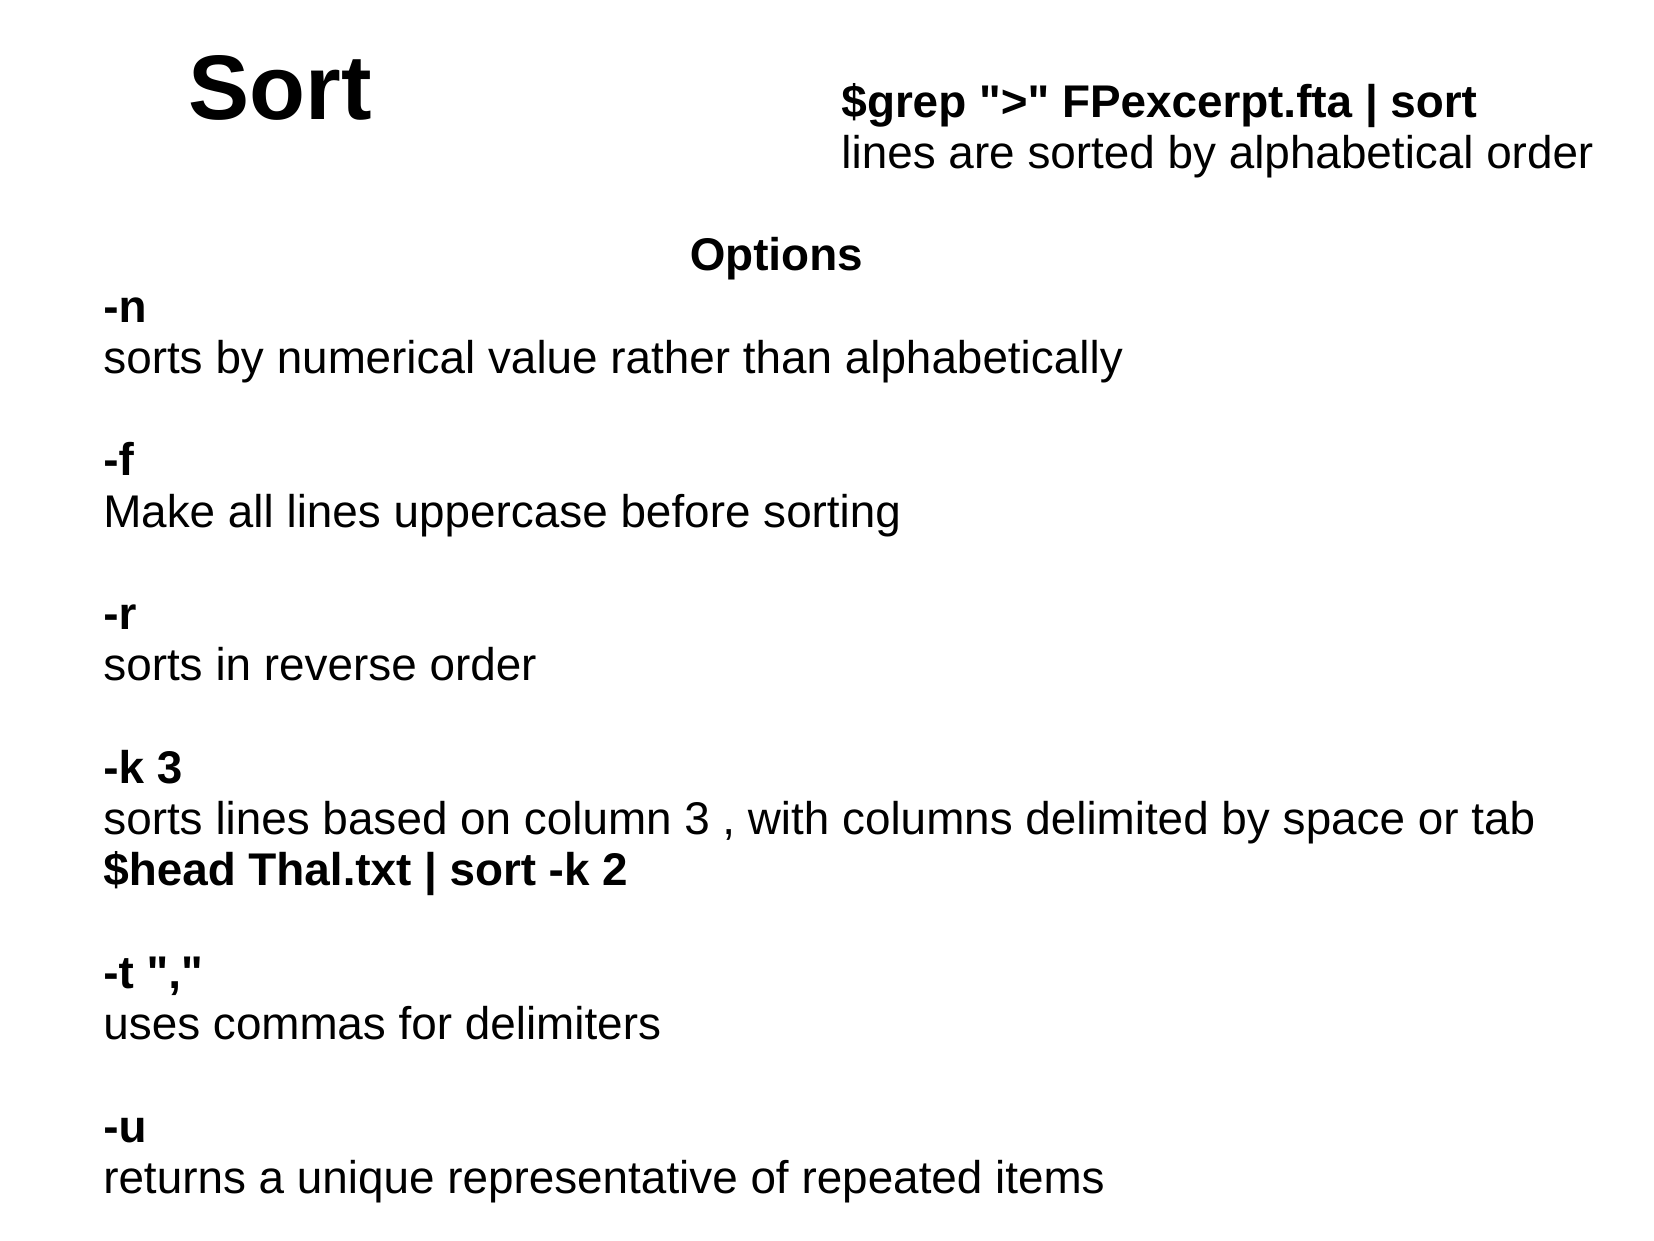

Sort
										$grep ">" FPexcerpt.fta | sort
										lines are sorted by alphabetical order
 Options
-n
sorts by numerical value rather than alphabetically
-f
Make all lines uppercase before sorting
-r
sorts in reverse order
-k 3
sorts lines based on column 3 , with columns delimited by space or tab
$head Thal.txt | sort -k 2
-t ","
uses commas for delimiters
-u
returns a unique representative of repeated items